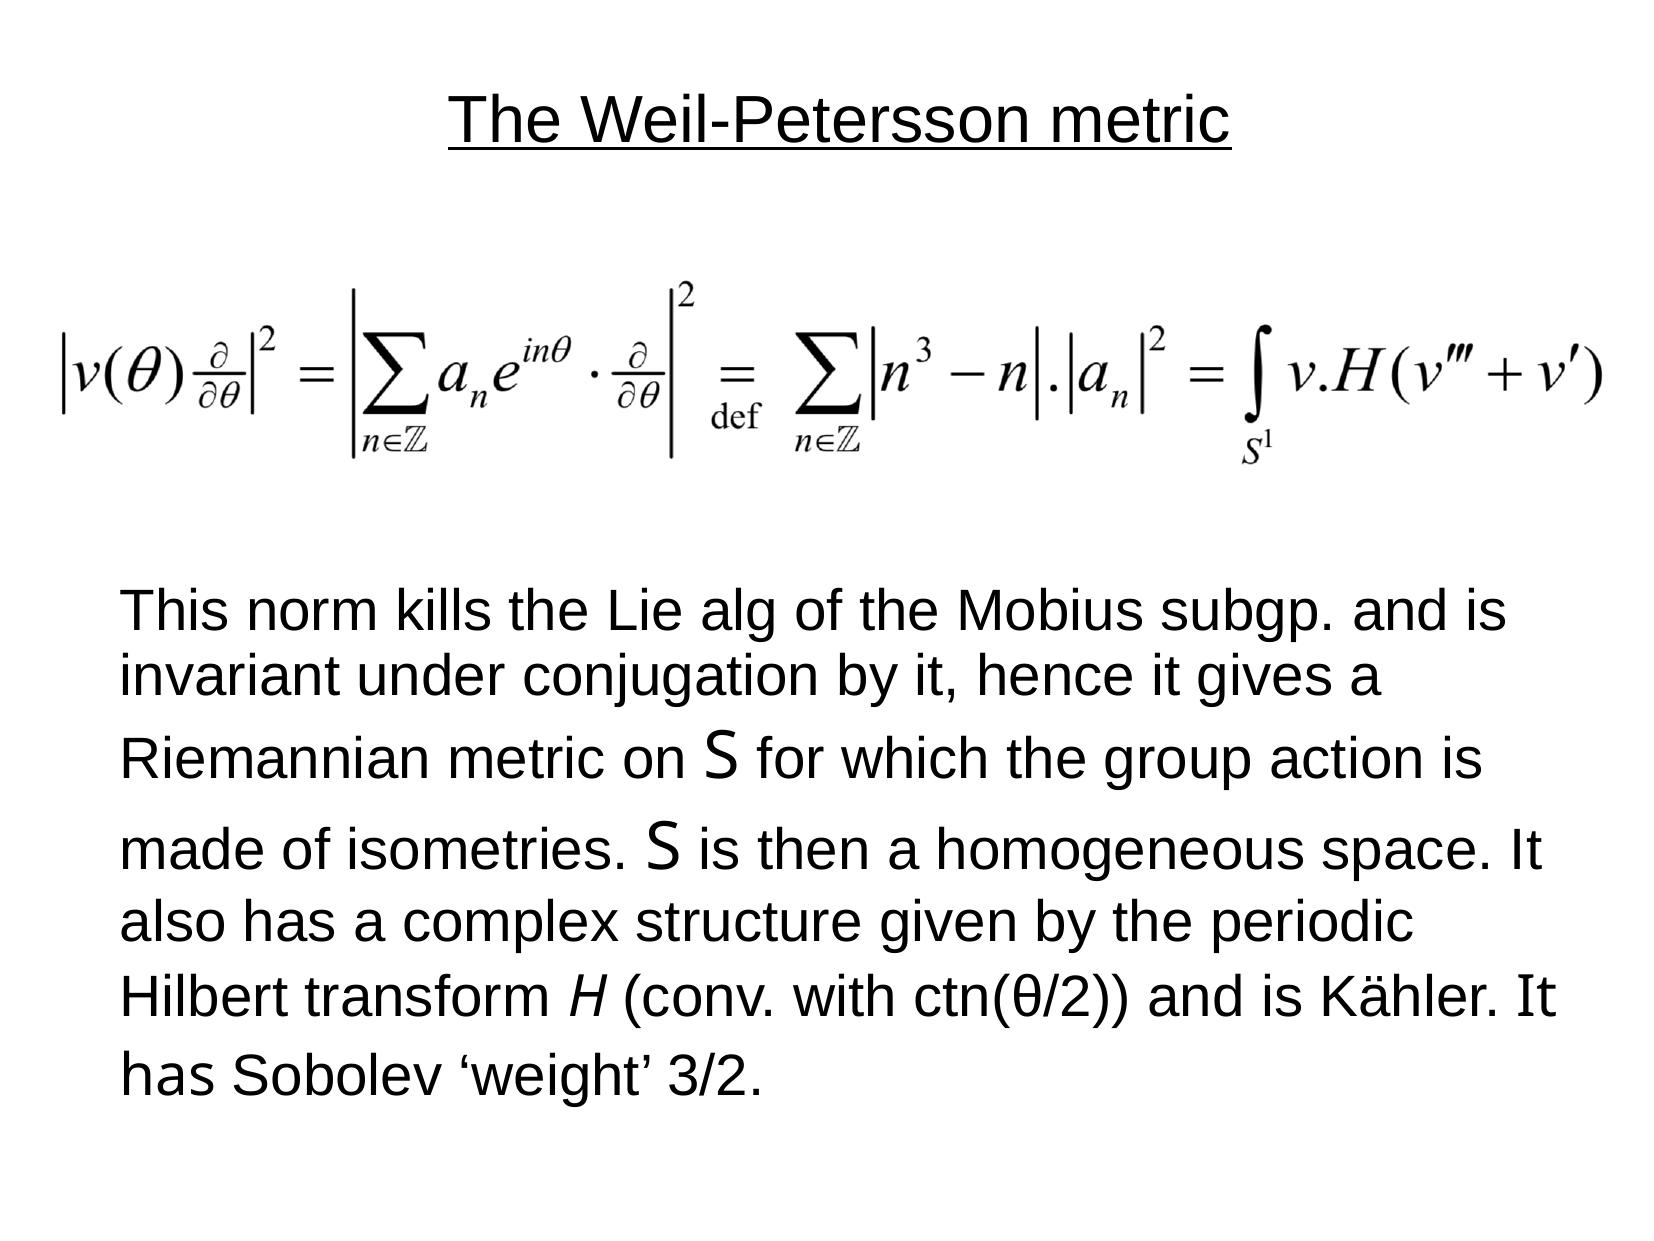

The Weil-Petersson metric
This norm kills the Lie alg of the Mobius subgp. and is invariant under conjugation by it, hence it gives a Riemannian metric on S for which the group action is made of isometries. S is then a homogeneous space. It also has a complex structure given by the periodic Hilbert transform H (conv. with ctn(θ/2)) and is Kähler. It has Sobolev ‘weight’ 3/2.